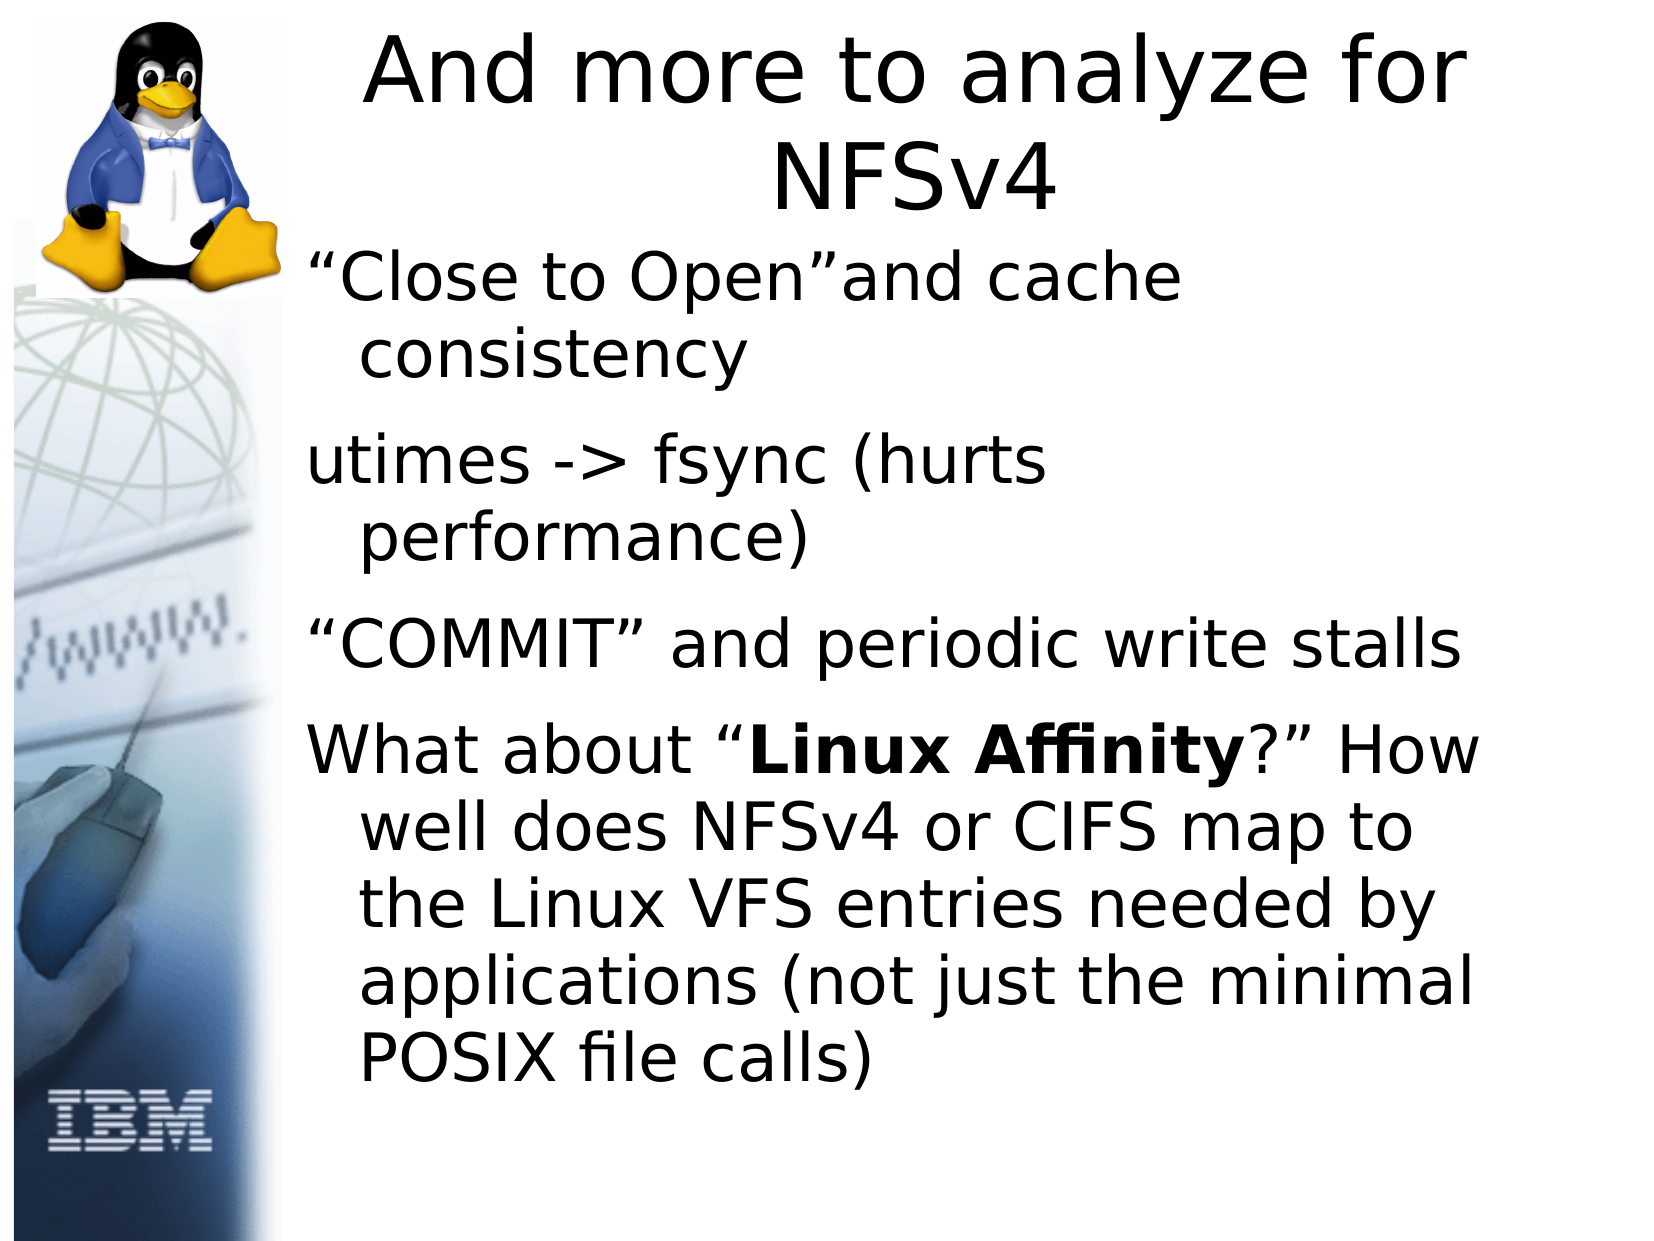

# And more to analyze for NFSv4
“Close to Open”and cache consistency
utimes -> fsync (hurts performance)
“COMMIT” and periodic write stalls
What about “Linux Affinity?” How well does NFSv4 or CIFS map to the Linux VFS entries needed by applications (not just the minimal POSIX file calls)